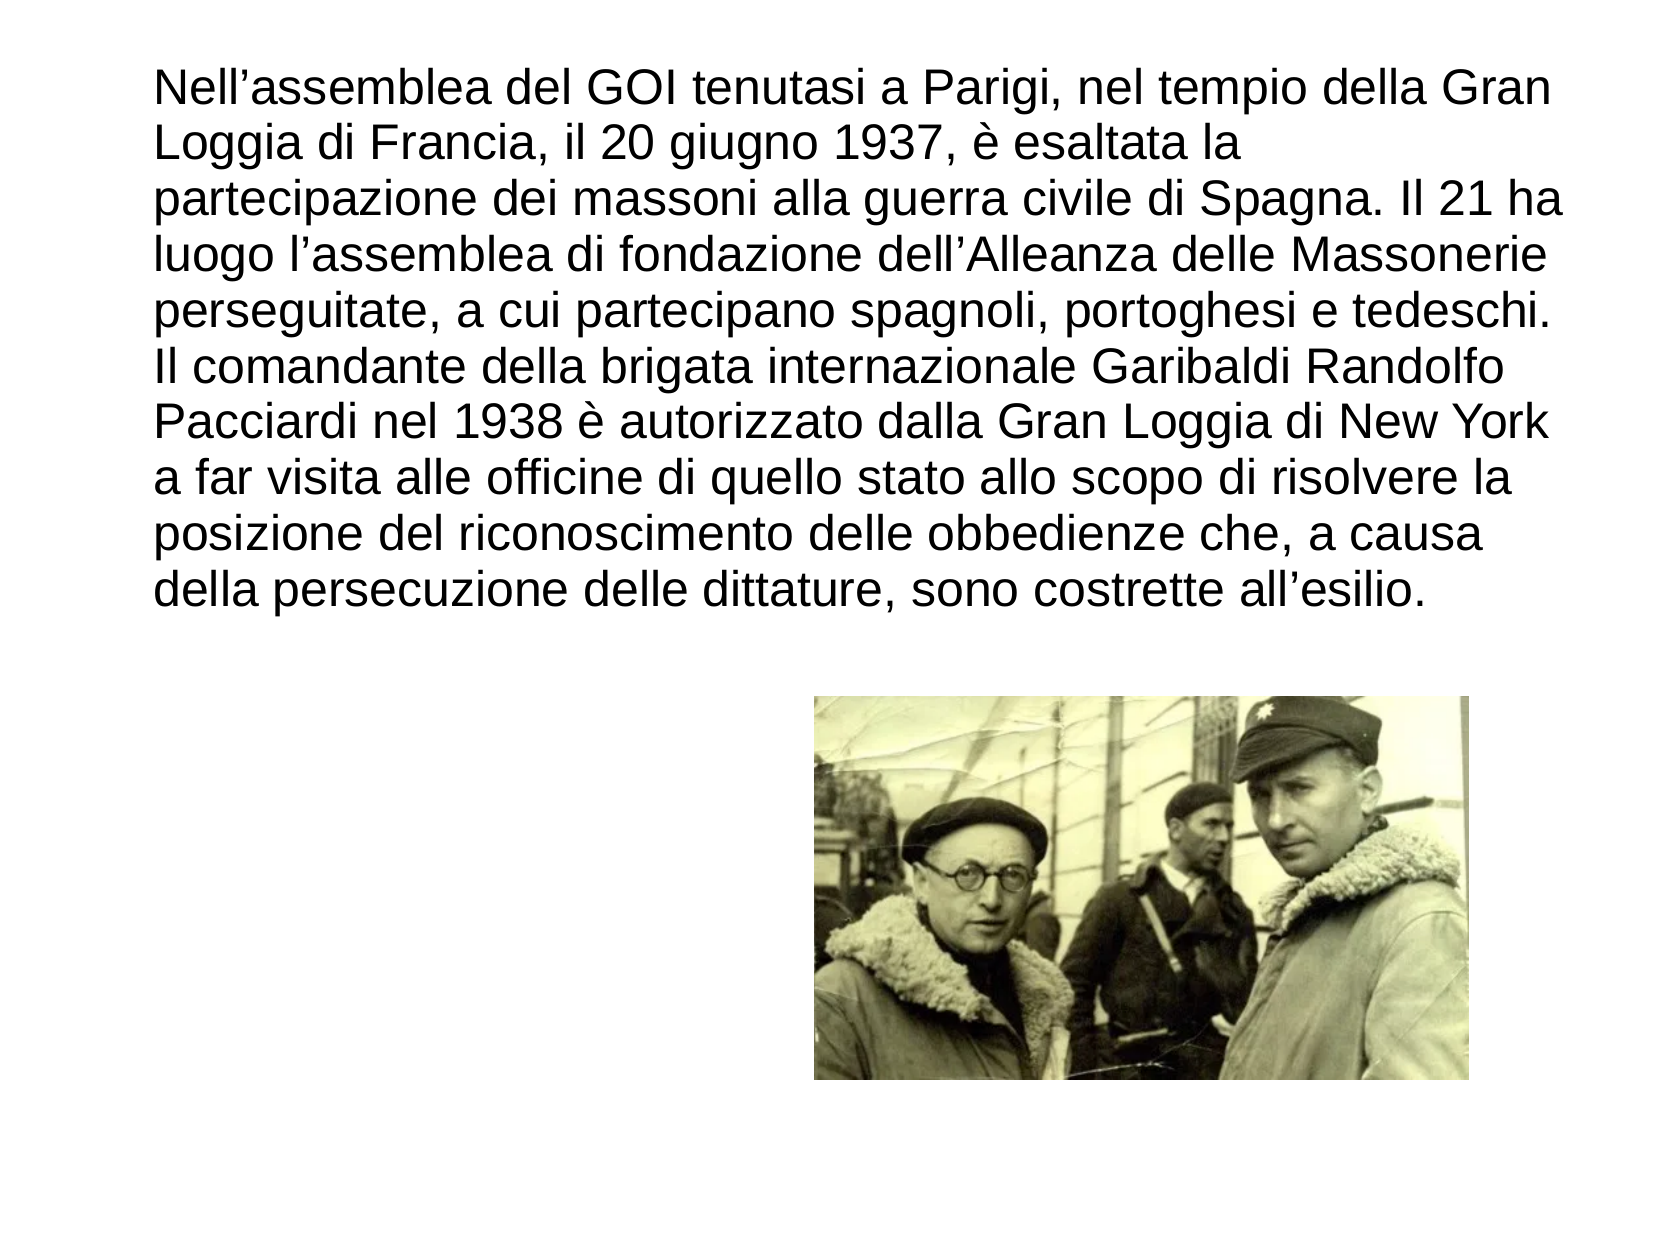

# Nell’assemblea del GOI tenutasi a Parigi, nel tempio della Gran Loggia di Francia, il 20 giugno 1937, è esaltata la partecipazione dei massoni alla guerra civile di Spagna. Il 21 ha luogo l’assemblea di fondazione dell’Alleanza delle Massonerie perseguitate, a cui partecipano spagnoli, portoghesi e tedeschi. Il comandante della brigata internazionale Garibaldi Randolfo Pacciardi nel 1938 è autorizzato dalla Gran Loggia di New York a far visita alle officine di quello stato allo scopo di risolvere la posizione del riconoscimento delle obbedienze che, a causa della persecuzione delle dittature, sono costrette all’esilio.